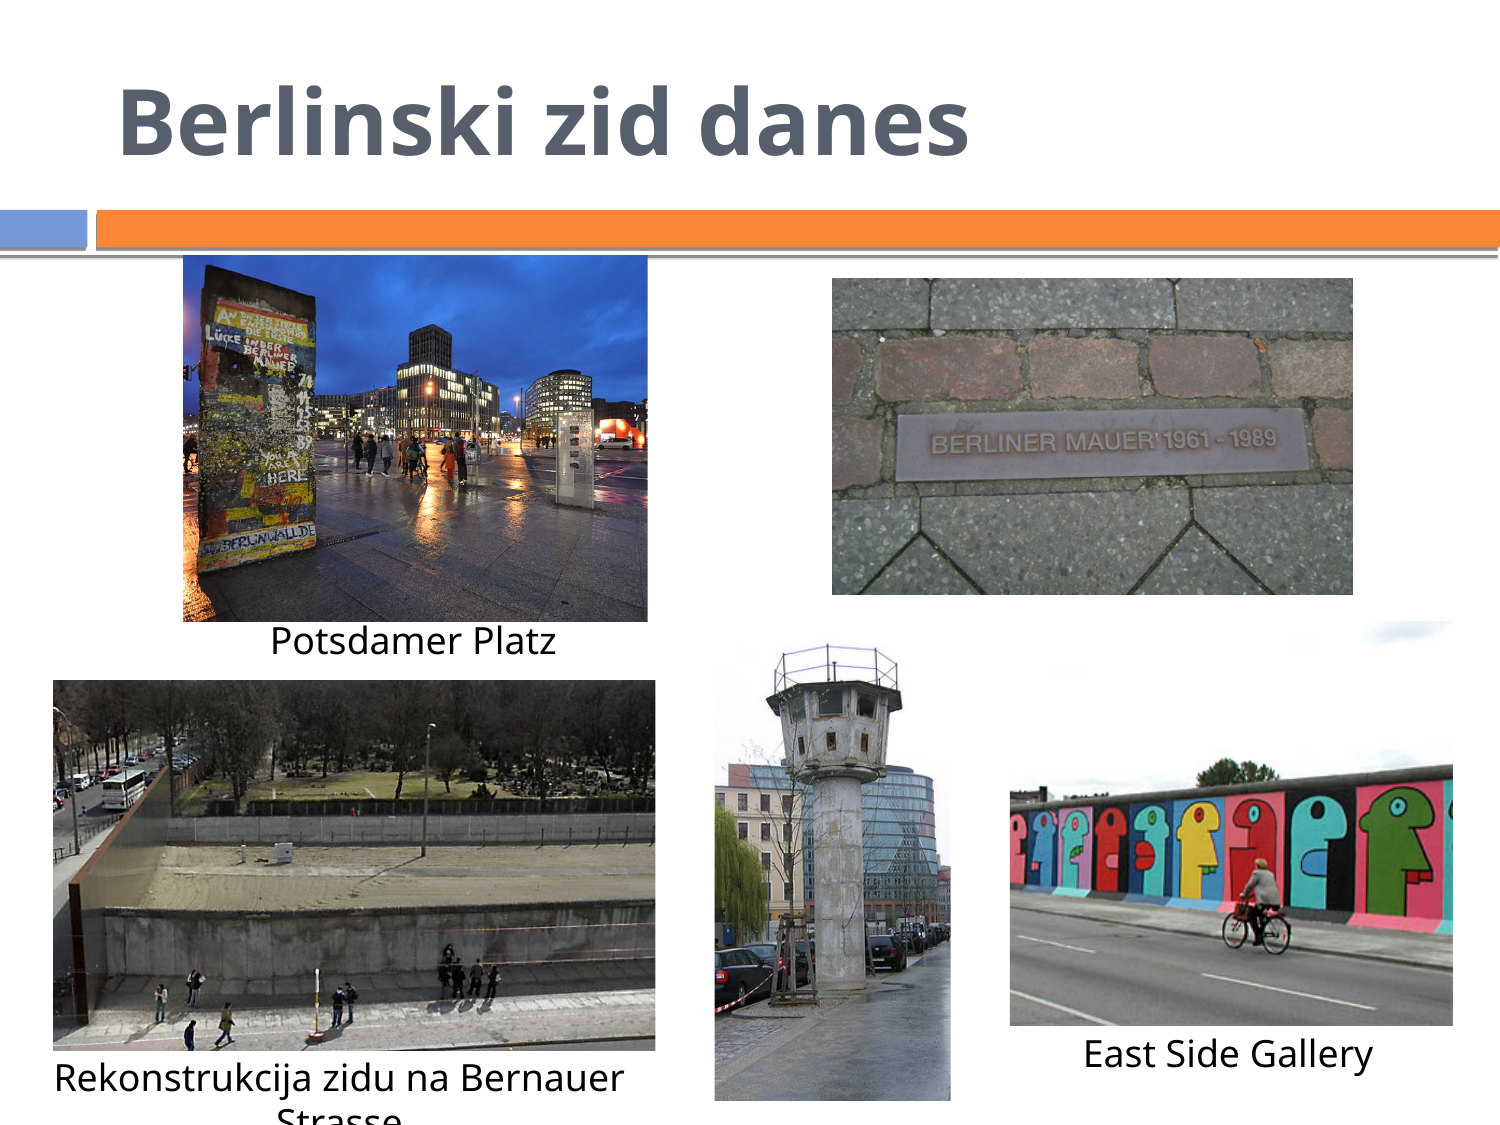

# Berlinski zid danes
Potsdamer Platz
East Side Gallery
Rekonstrukcija zidu na Bernauer Strasse